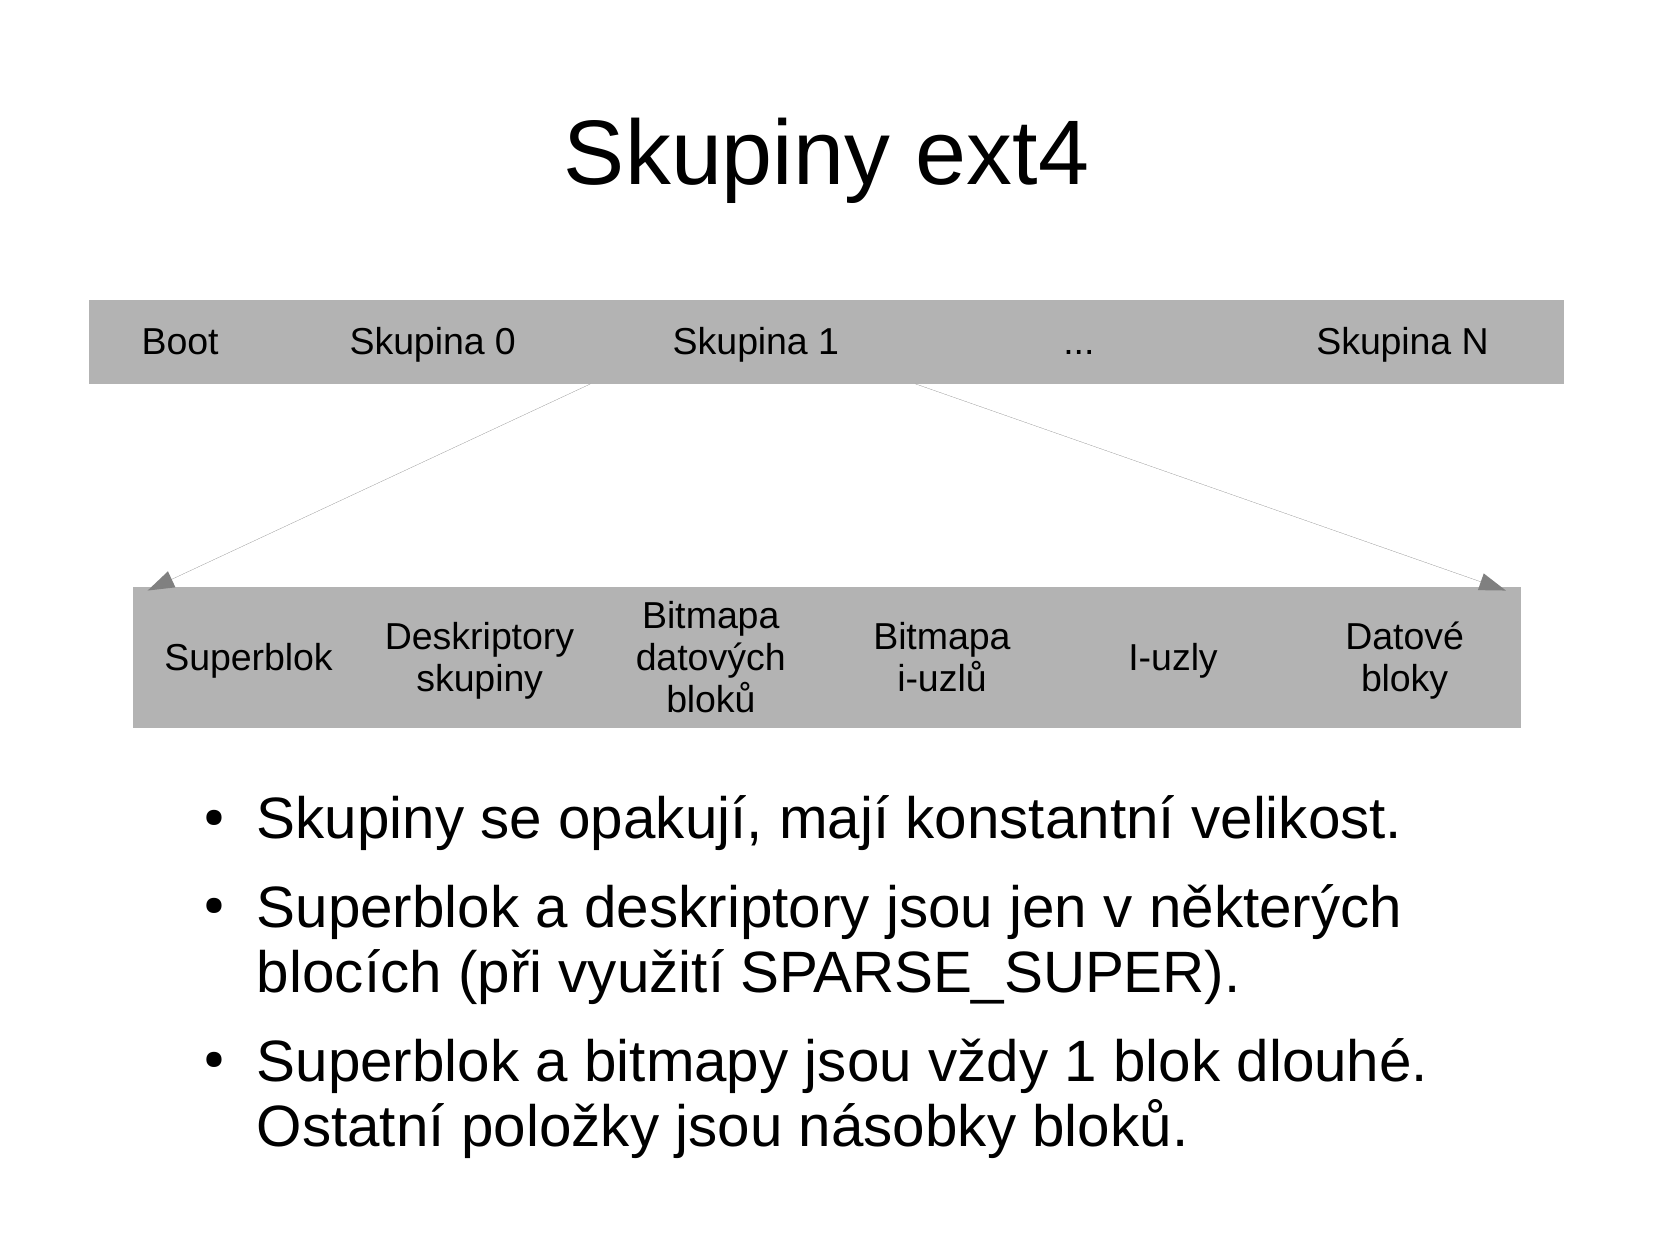

# Skupiny ext4
| Boot | Skupina 0 | Skupina 1 | ... | Skupina N |
| --- | --- | --- | --- | --- |
| Superblok | Deskriptory skupiny | Bitmapa datových bloků | Bitmapa i-uzlů | I-uzly | Datové bloky |
| --- | --- | --- | --- | --- | --- |
Skupiny se opakují, mají konstantní velikost.
Superblok a deskriptory jsou jen v některých blocích (při využití SPARSE_SUPER).
Superblok a bitmapy jsou vždy 1 blok dlouhé. Ostatní položky jsou násobky bloků.